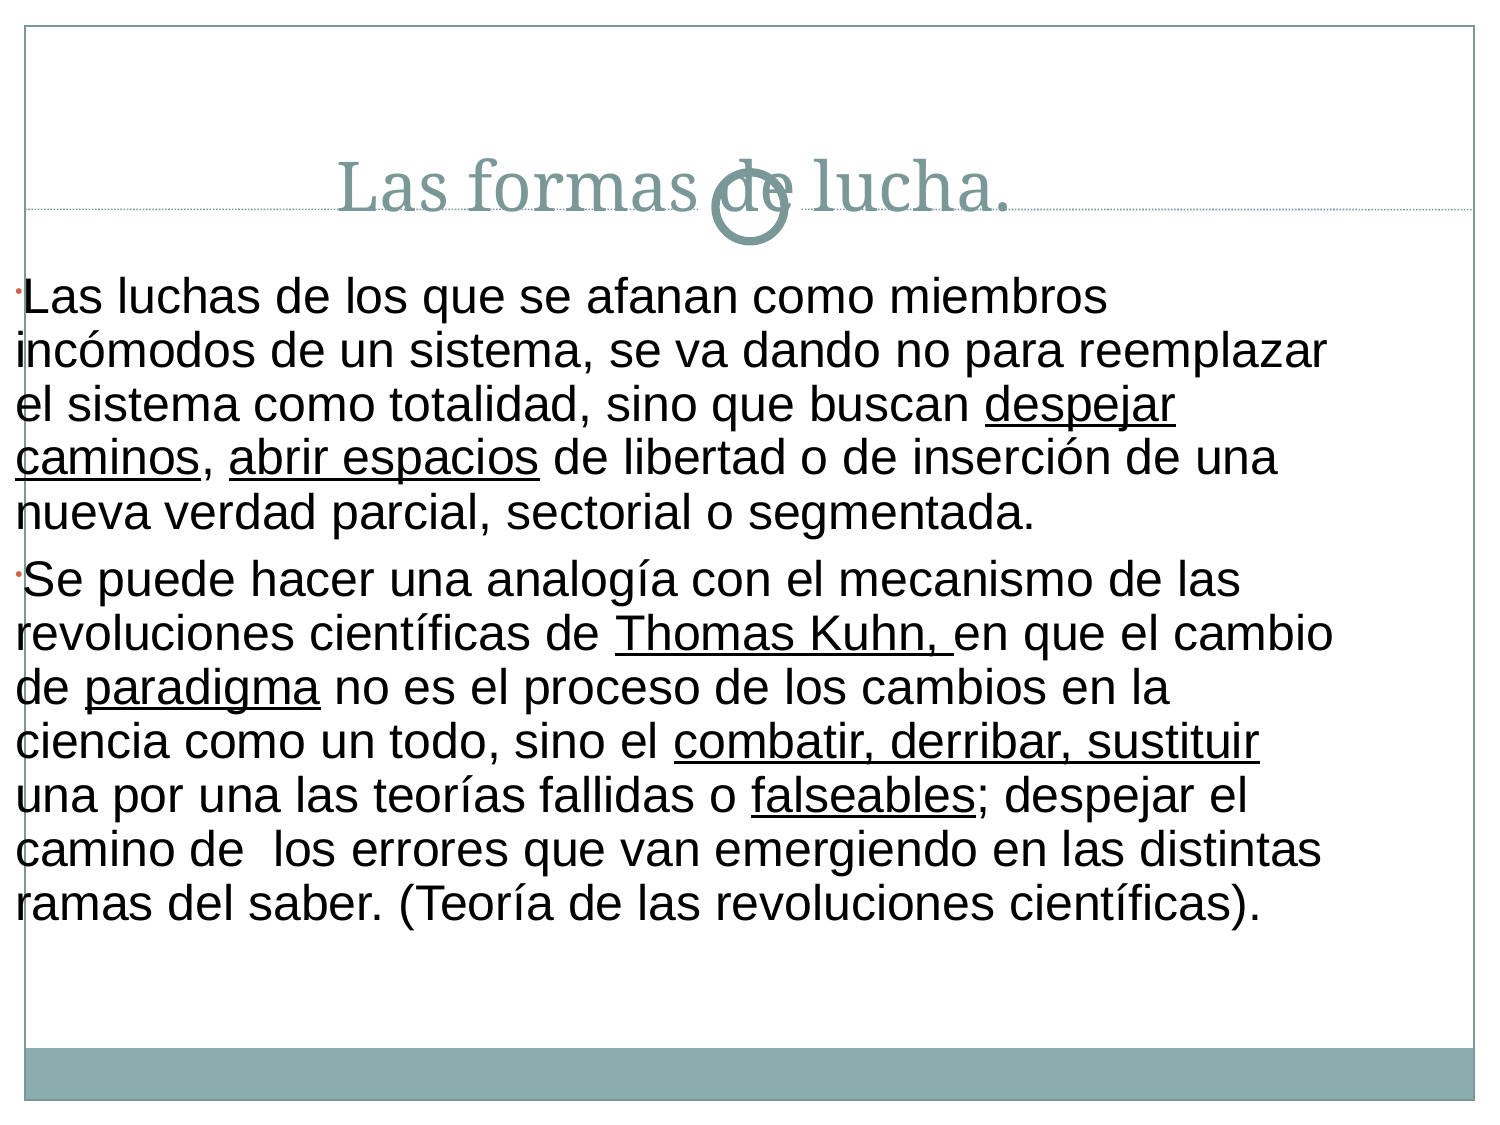

# Las formas de lucha.
Las luchas de los que se afanan como miembros incómodos de un sistema, se va dando no para reemplazar el sistema como totalidad, sino que buscan despejar caminos, abrir espacios de libertad o de inserción de una nueva verdad parcial, sectorial o segmentada.
Se puede hacer una analogía con el mecanismo de las revoluciones científicas de Thomas Kuhn, en que el cambio de paradigma no es el proceso de los cambios en la ciencia como un todo, sino el combatir, derribar, sustituir una por una las teorías fallidas o falseables; despejar el camino de los errores que van emergiendo en las distintas ramas del saber. (Teoría de las revoluciones científicas).